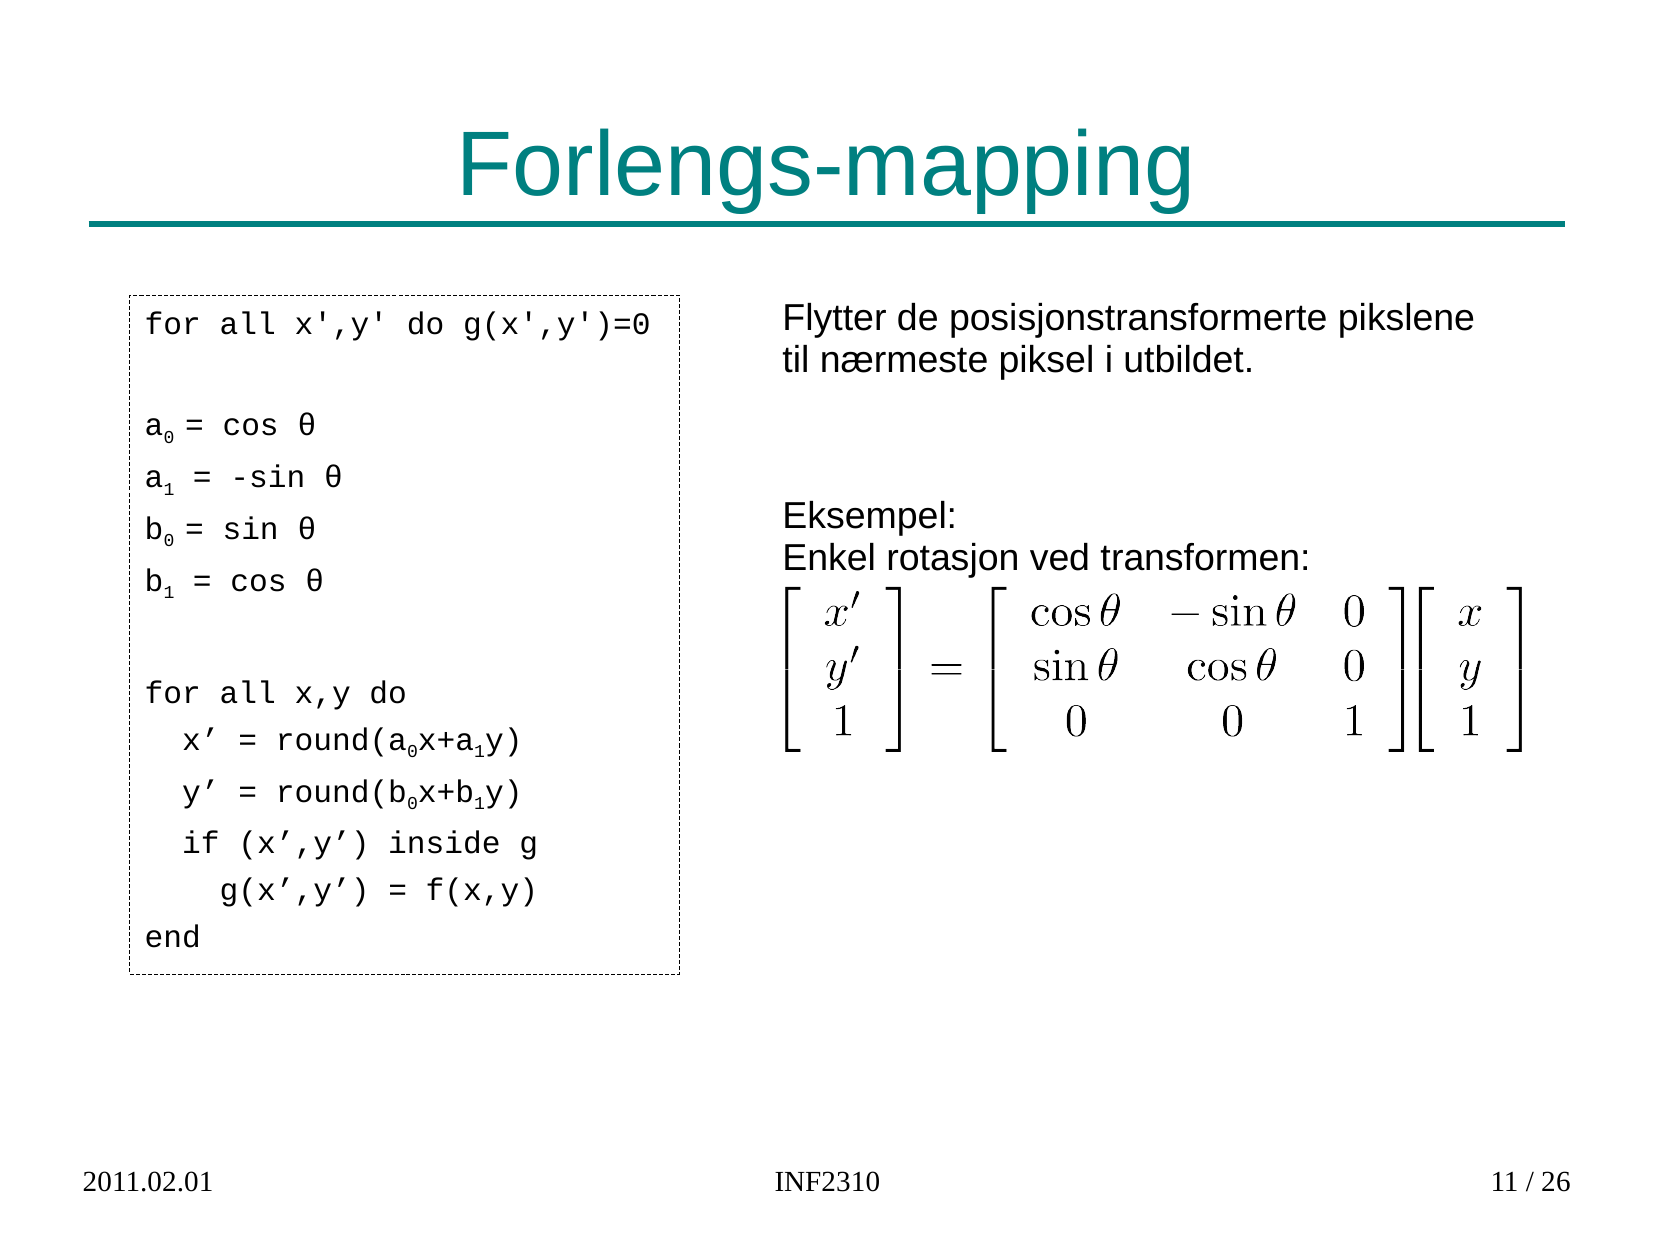

# Forlengs-mapping
Flytter de posisjonstransformerte pikslene
til nærmeste piksel i utbildet.
for all x',y' do g(x',y')=0
a0 = cos θ
a1 = -sin θ
b0 = sin θ
b1 = cos θ
for all x,y do
 x’ = round(a0x+a1y)
 y’ = round(b0x+b1y)
 if (x’,y’) inside g
 g(x’,y’) = f(x,y)
end
Eksempel:
Enkel rotasjon ved transformen:
2011.02.01
INF2310
11